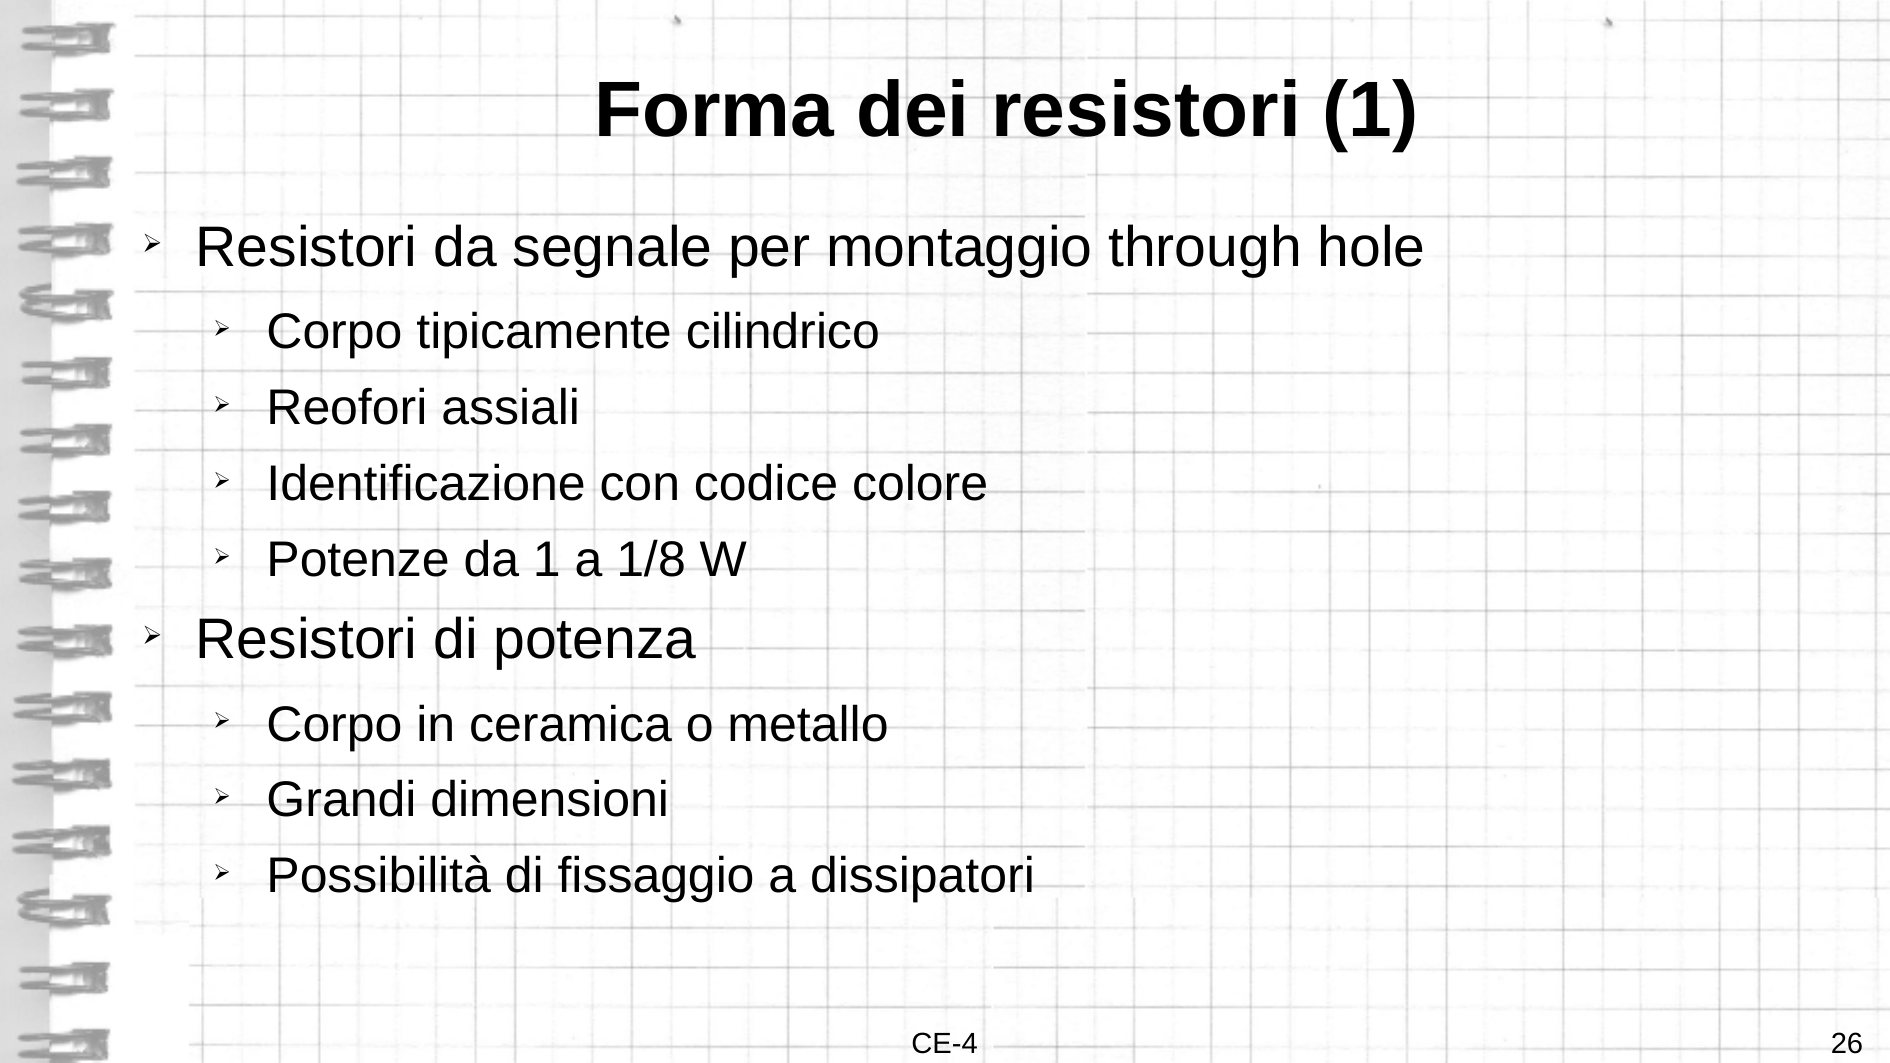

# Forma dei resistori (1)
Resistori da segnale per montaggio through hole
Corpo tipicamente cilindrico
Reofori assiali
Identificazione con codice colore
Potenze da 1 a 1/8 W
Resistori di potenza
Corpo in ceramica o metallo
Grandi dimensioni
Possibilità di fissaggio a dissipatori
CE-4
26